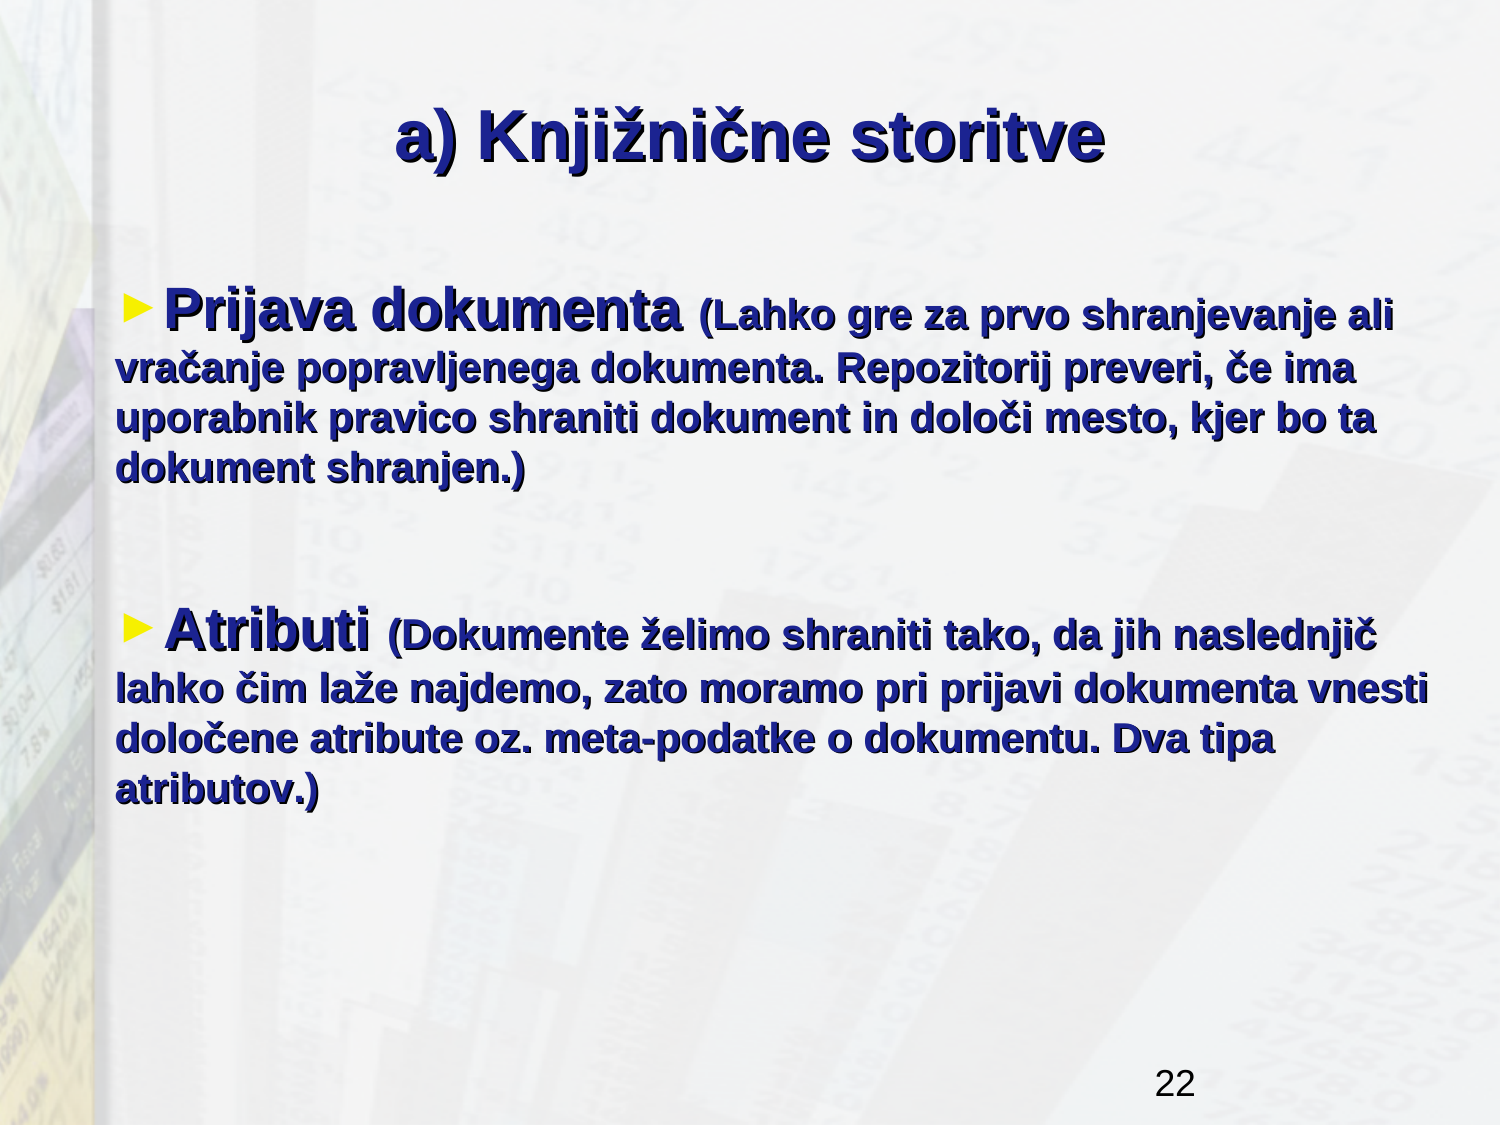

# a) Knjižnične storitve
Prijava dokumenta (Lahko gre za prvo shranjevanje ali vračanje popravljenega dokumenta. Repozitorij preveri, če ima uporabnik pravico shraniti dokument in določi mesto, kjer bo ta dokument shranjen.)
Atributi (Dokumente želimo shraniti tako, da jih naslednjič lahko čim laže najdemo, zato moramo pri prijavi dokumenta vnesti določene atribute oz. meta-podatke o dokumentu. Dva tipa atributov.)
22